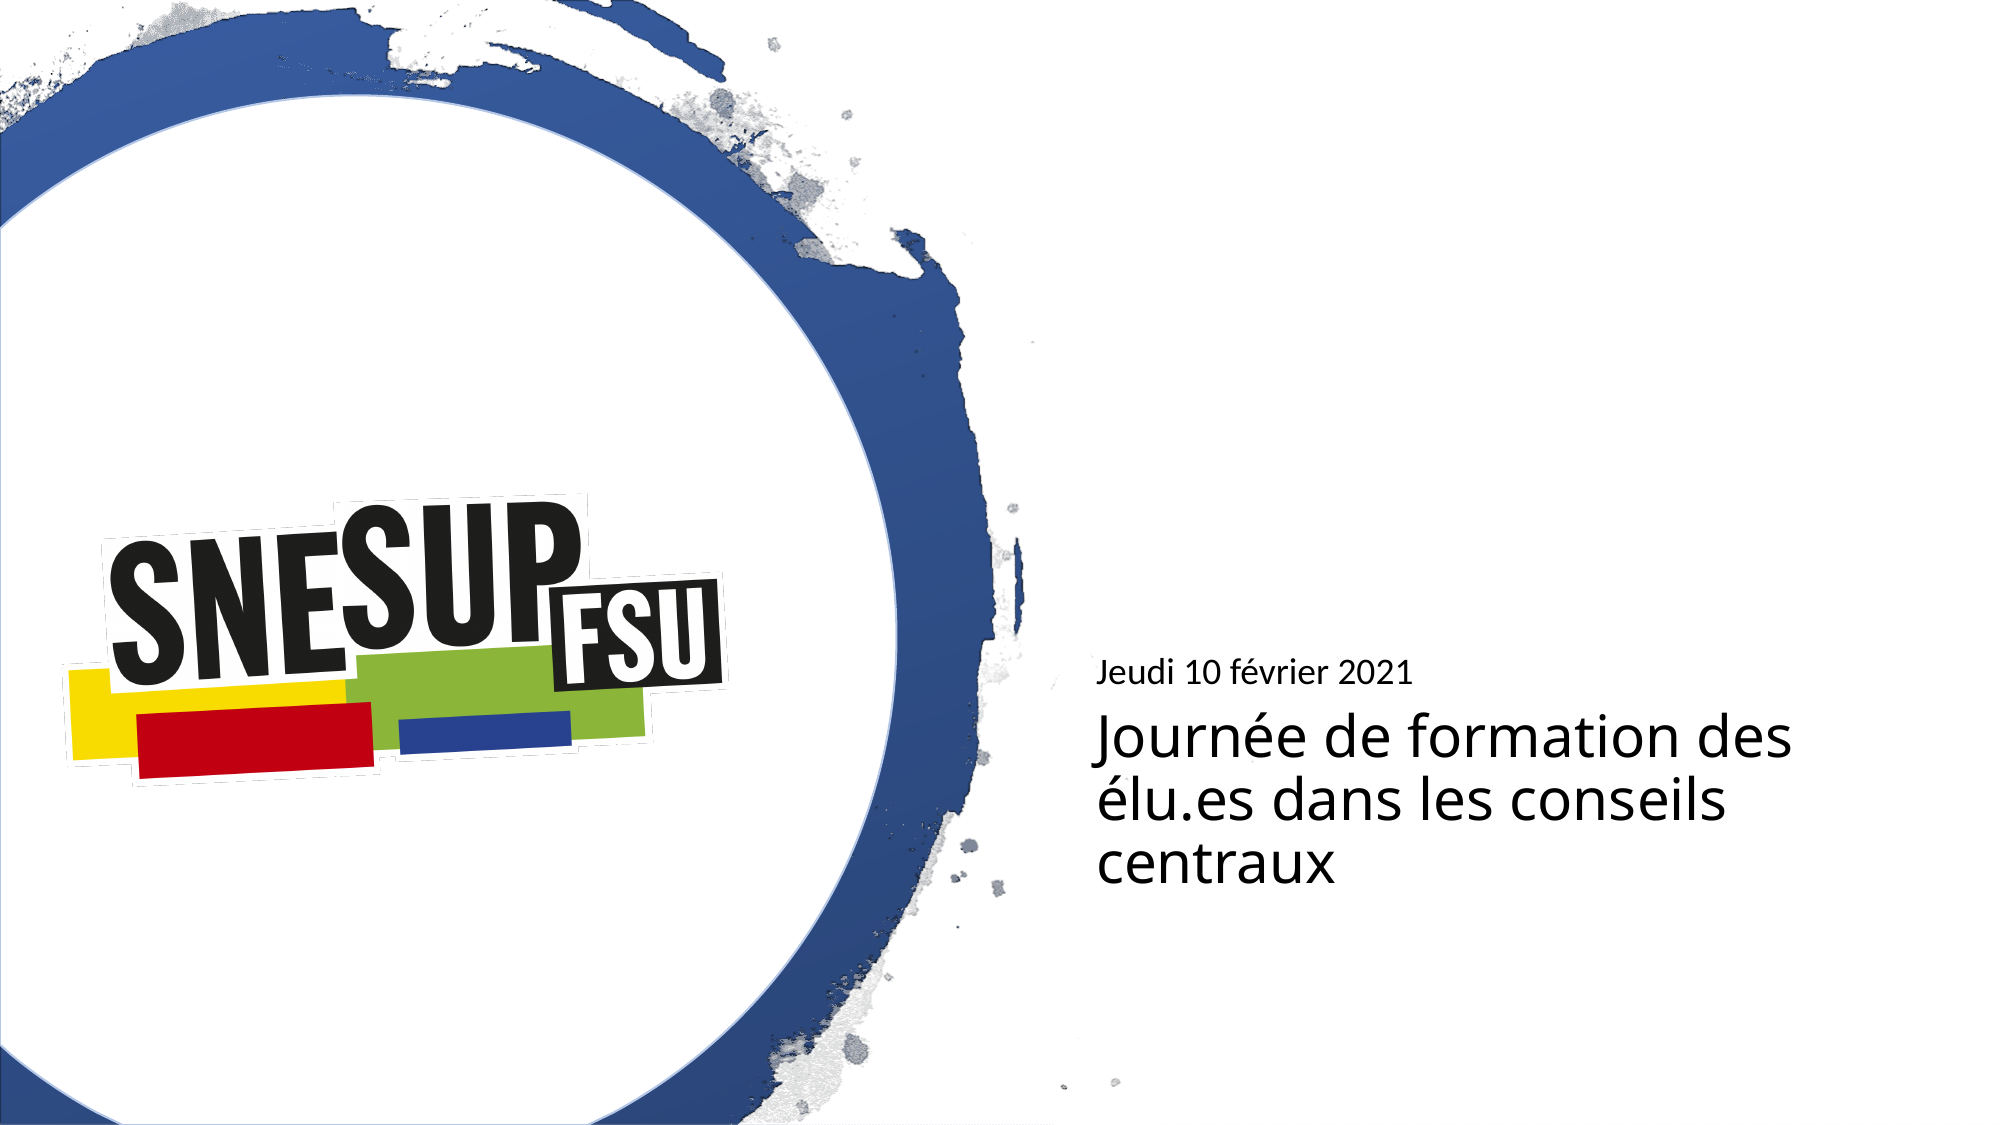

Jeudi 10 février 2021
# Journée de formation des élu.es dans les conseils centraux